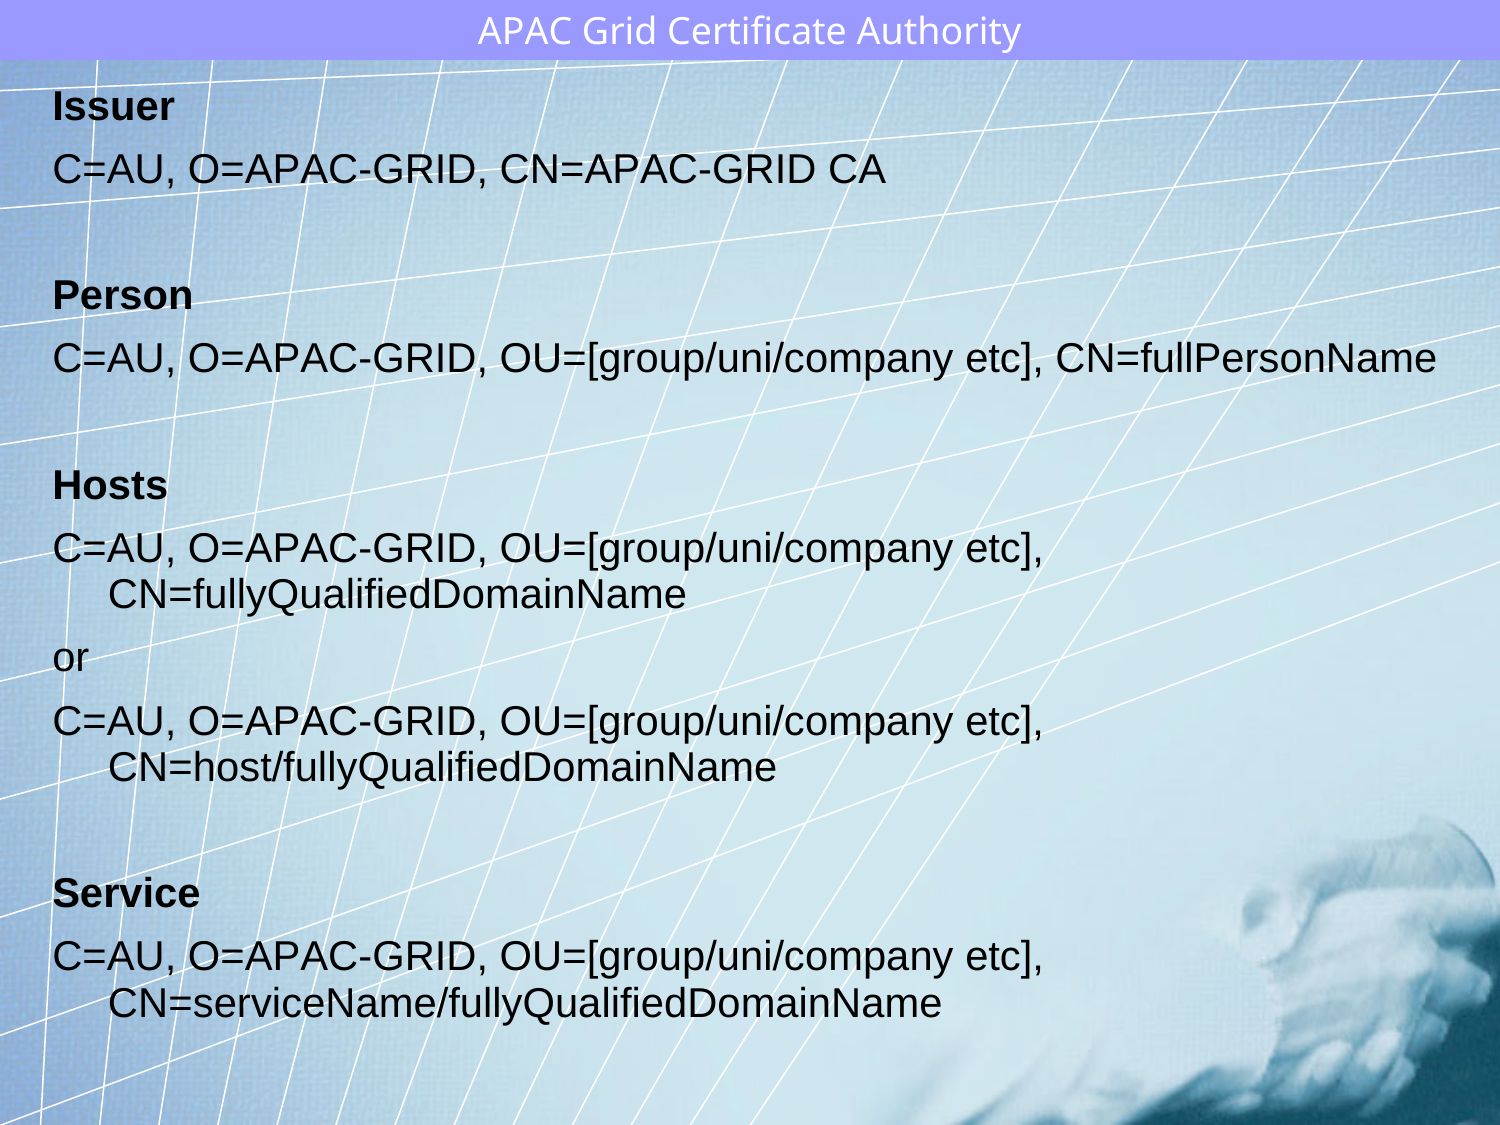

# Issuer
C=AU, O=APAC-GRID, CN=APAC-GRID CA
Person
C=AU, O=APAC-GRID, OU=[group/uni/company etc], CN=fullPersonName
Hosts
C=AU, O=APAC-GRID, OU=[group/uni/company etc], CN=fullyQualifiedDomainName
or
C=AU, O=APAC-GRID, OU=[group/uni/company etc], CN=host/fullyQualifiedDomainName
Service
C=AU, O=APAC-GRID, OU=[group/uni/company etc], CN=serviceName/fullyQualifiedDomainName